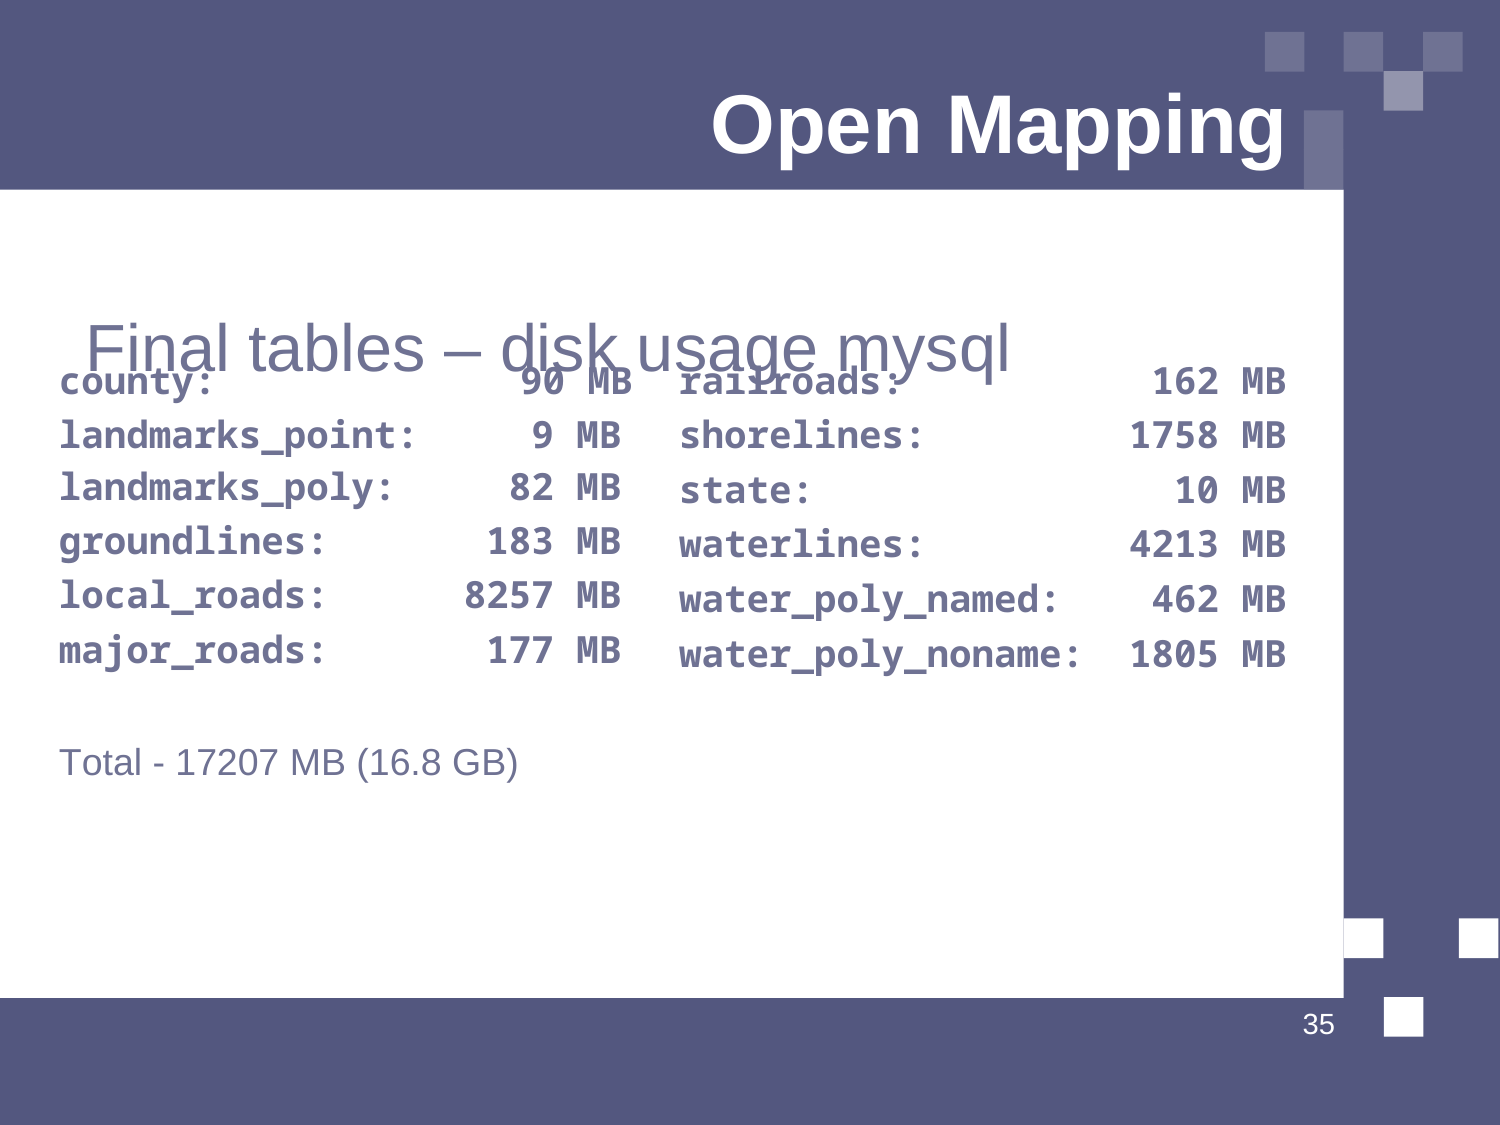

# Open Mapping
 Final tables – disk usage mysql
county: 	 90 MB
landmarks_point: 9 MB landmarks_poly: 82 MB
groundlines: 183 MB
local_roads: 8257 MB
major_roads: 177 MB
railroads: 162 MB
shorelines: 1758 MB
state: 10 MB
waterlines: 4213 MB
water_poly_named: 462 MB
water_poly_noname: 1805 MB
Total - 17207 MB (16.8 GB)
35